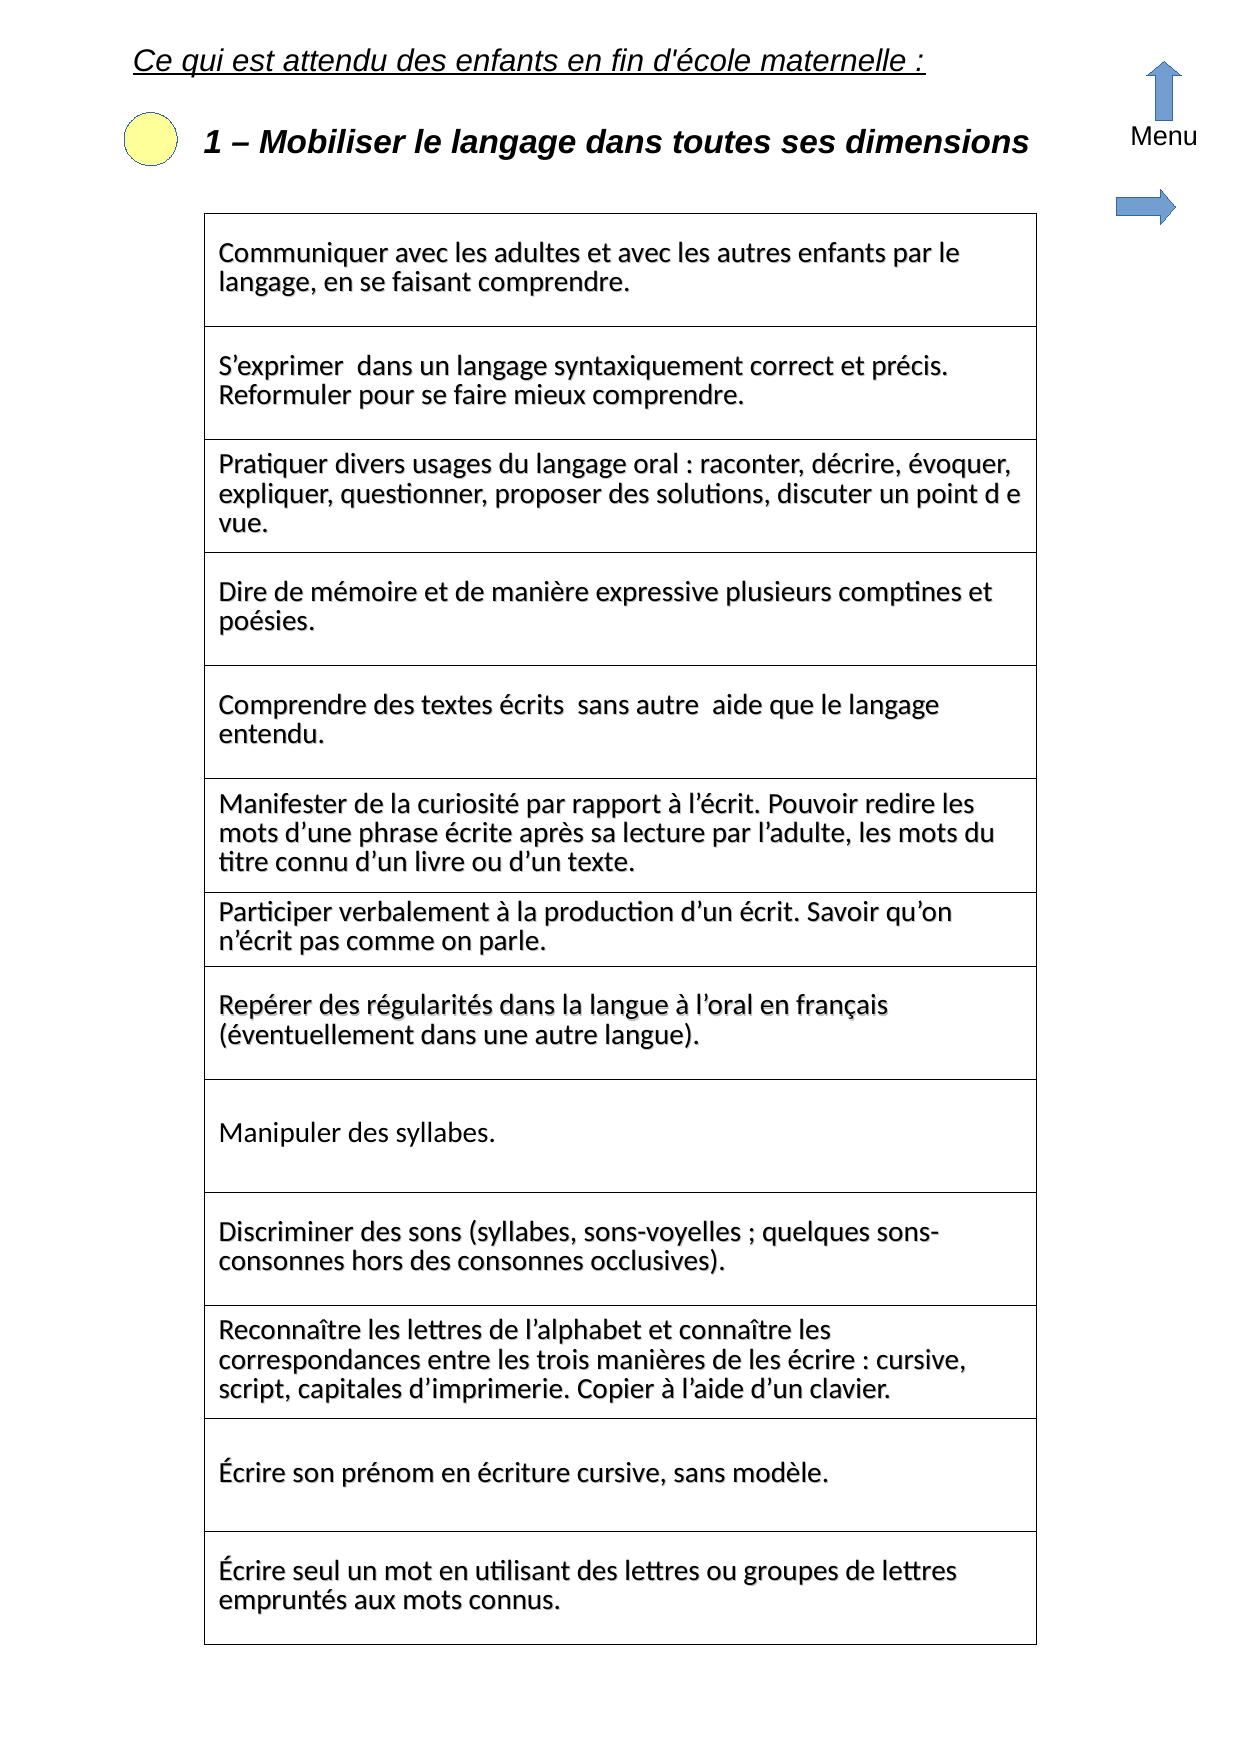

Ce qui est attendu des enfants en fin d'école maternelle :
Menu
1 – Mobiliser le langage dans toutes ses dimensions
| Communiquer avec les adultes et avec les autres enfants par le langage, en se faisant comprendre. |
| --- |
| S’exprimer dans un langage syntaxiquement correct et précis. Reformuler pour se faire mieux comprendre. |
| Pratiquer divers usages du langage oral : raconter, décrire, évoquer, expliquer, questionner, proposer des solutions, discuter un point d e vue. |
| Dire de mémoire et de manière expressive plusieurs comptines et poésies. |
| Comprendre des textes écrits sans autre aide que le langage entendu. |
| Manifester de la curiosité par rapport à l’écrit. Pouvoir redire les mots d’une phrase écrite après sa lecture par l’adulte, les mots du titre connu d’un livre ou d’un texte. |
| Participer verbalement à la production d’un écrit. Savoir qu’on n’écrit pas comme on parle. |
| Repérer des régularités dans la langue à l’oral en français (éventuellement dans une autre langue). |
| Manipuler des syllabes. |
| Discriminer des sons (syllabes, sons-voyelles ; quelques sons-consonnes hors des consonnes occlusives). |
| Reconnaître les lettres de l’alphabet et connaître les correspondances entre les trois manières de les écrire : cursive, script, capitales d’imprimerie. Copier à l’aide d’un clavier. |
| Écrire son prénom en écriture cursive, sans modèle. |
| Écrire seul un mot en utilisant des lettres ou groupes de lettres empruntés aux mots connus. |